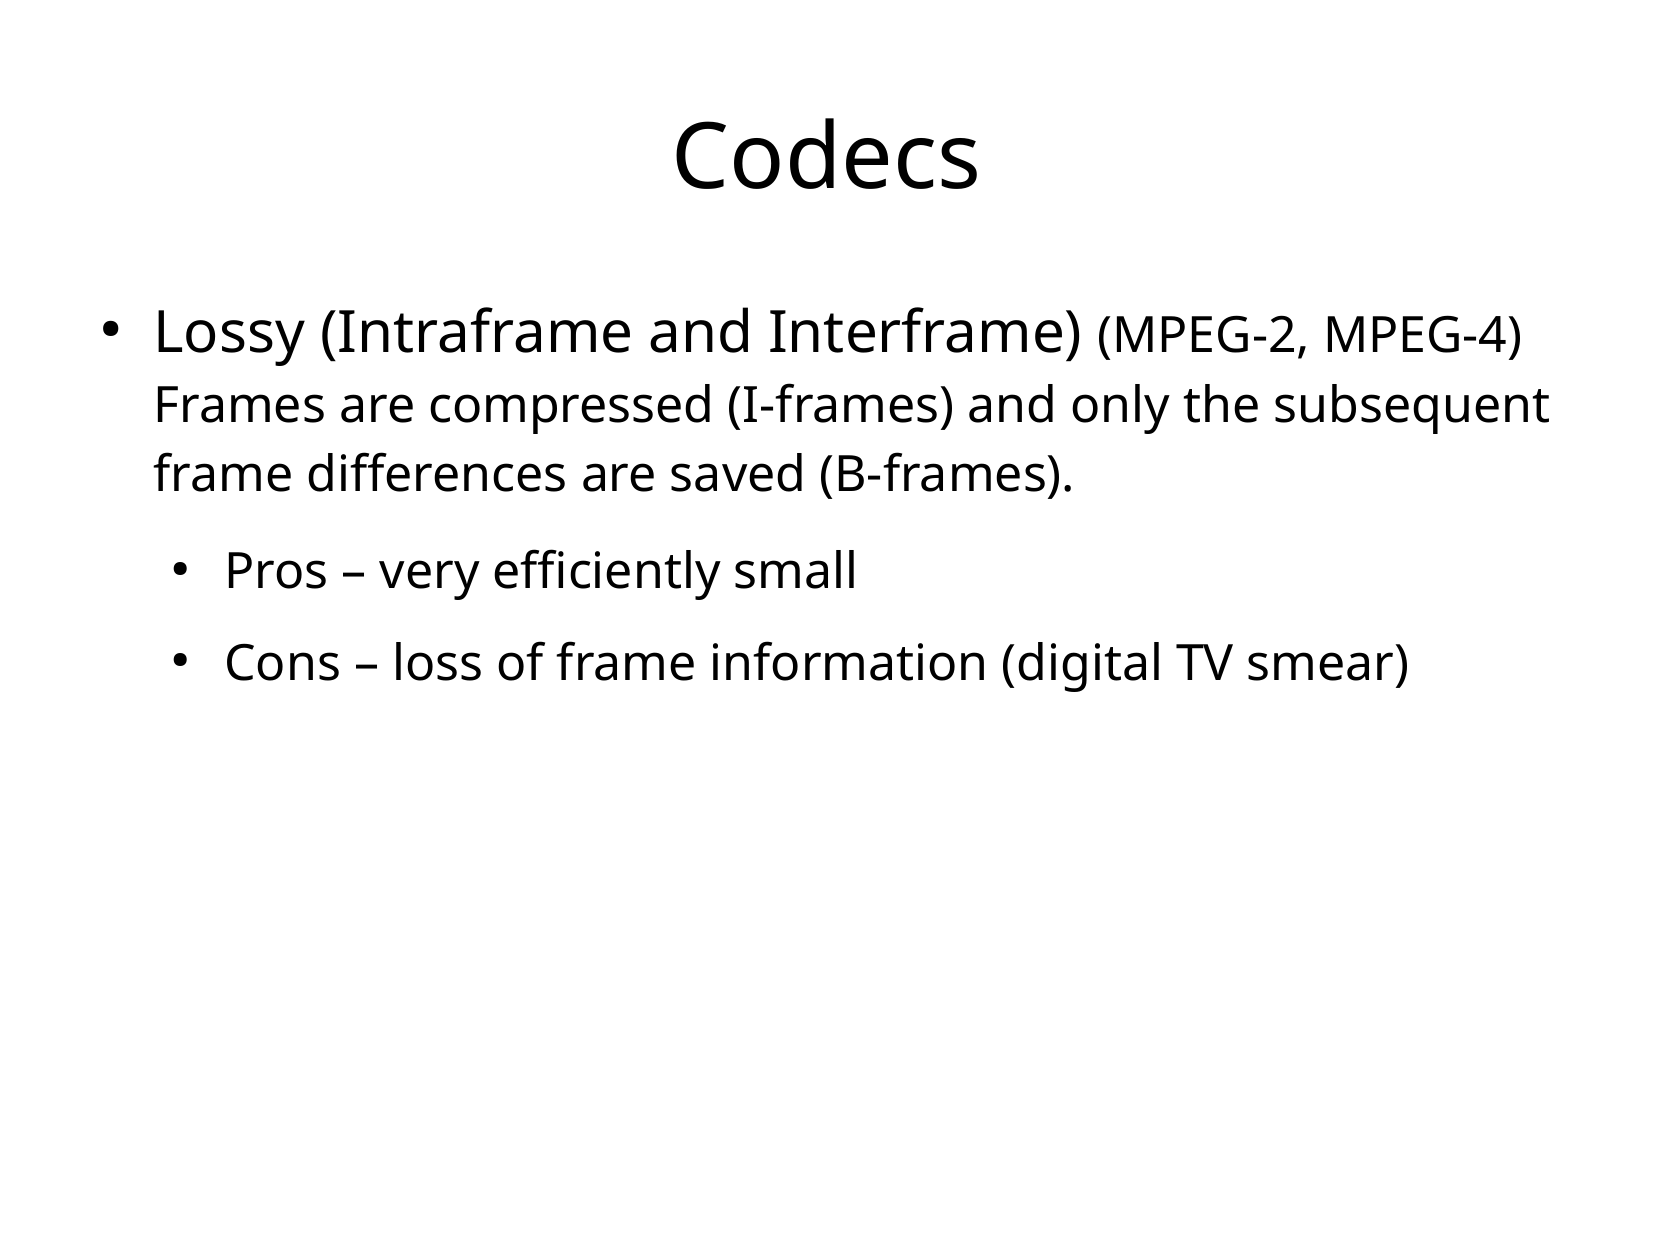

# Codecs
Lossy (Intraframe and Interframe) (MPEG-2, MPEG-4) Frames are compressed (I-frames) and only the subsequent frame differences are saved (B-frames).
Pros – very efficiently small
Cons – loss of frame information (digital TV smear)